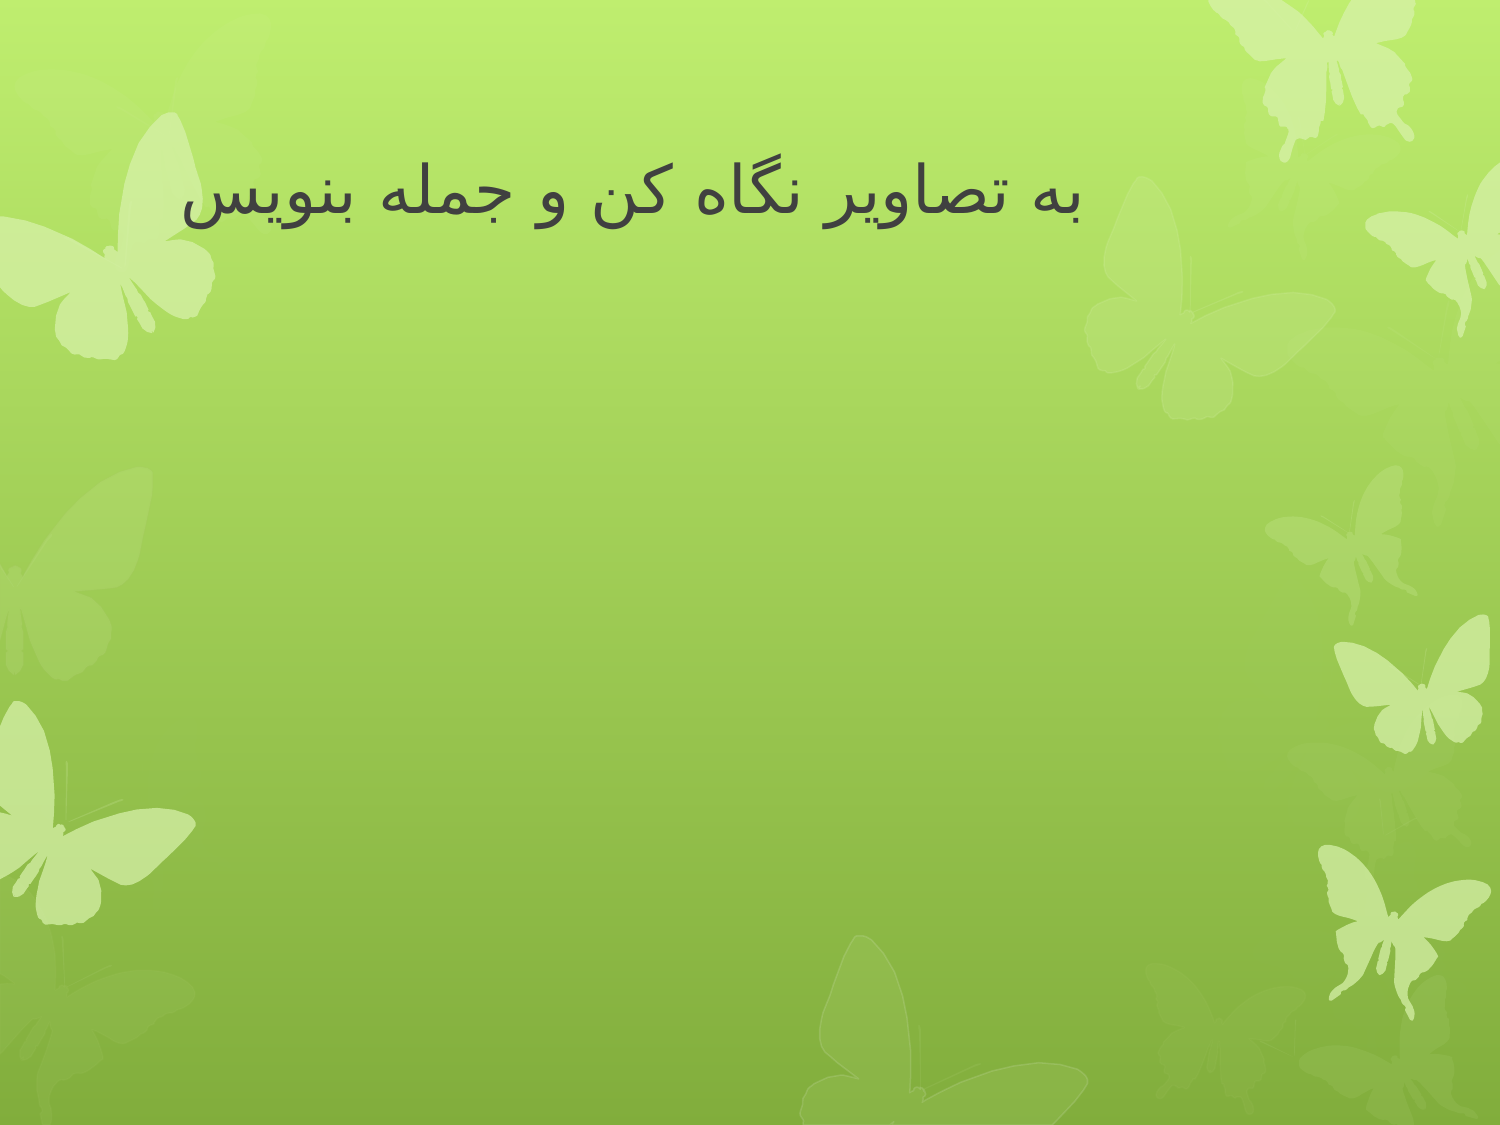

# به تصاوير نگاه كن و جمله بنويس